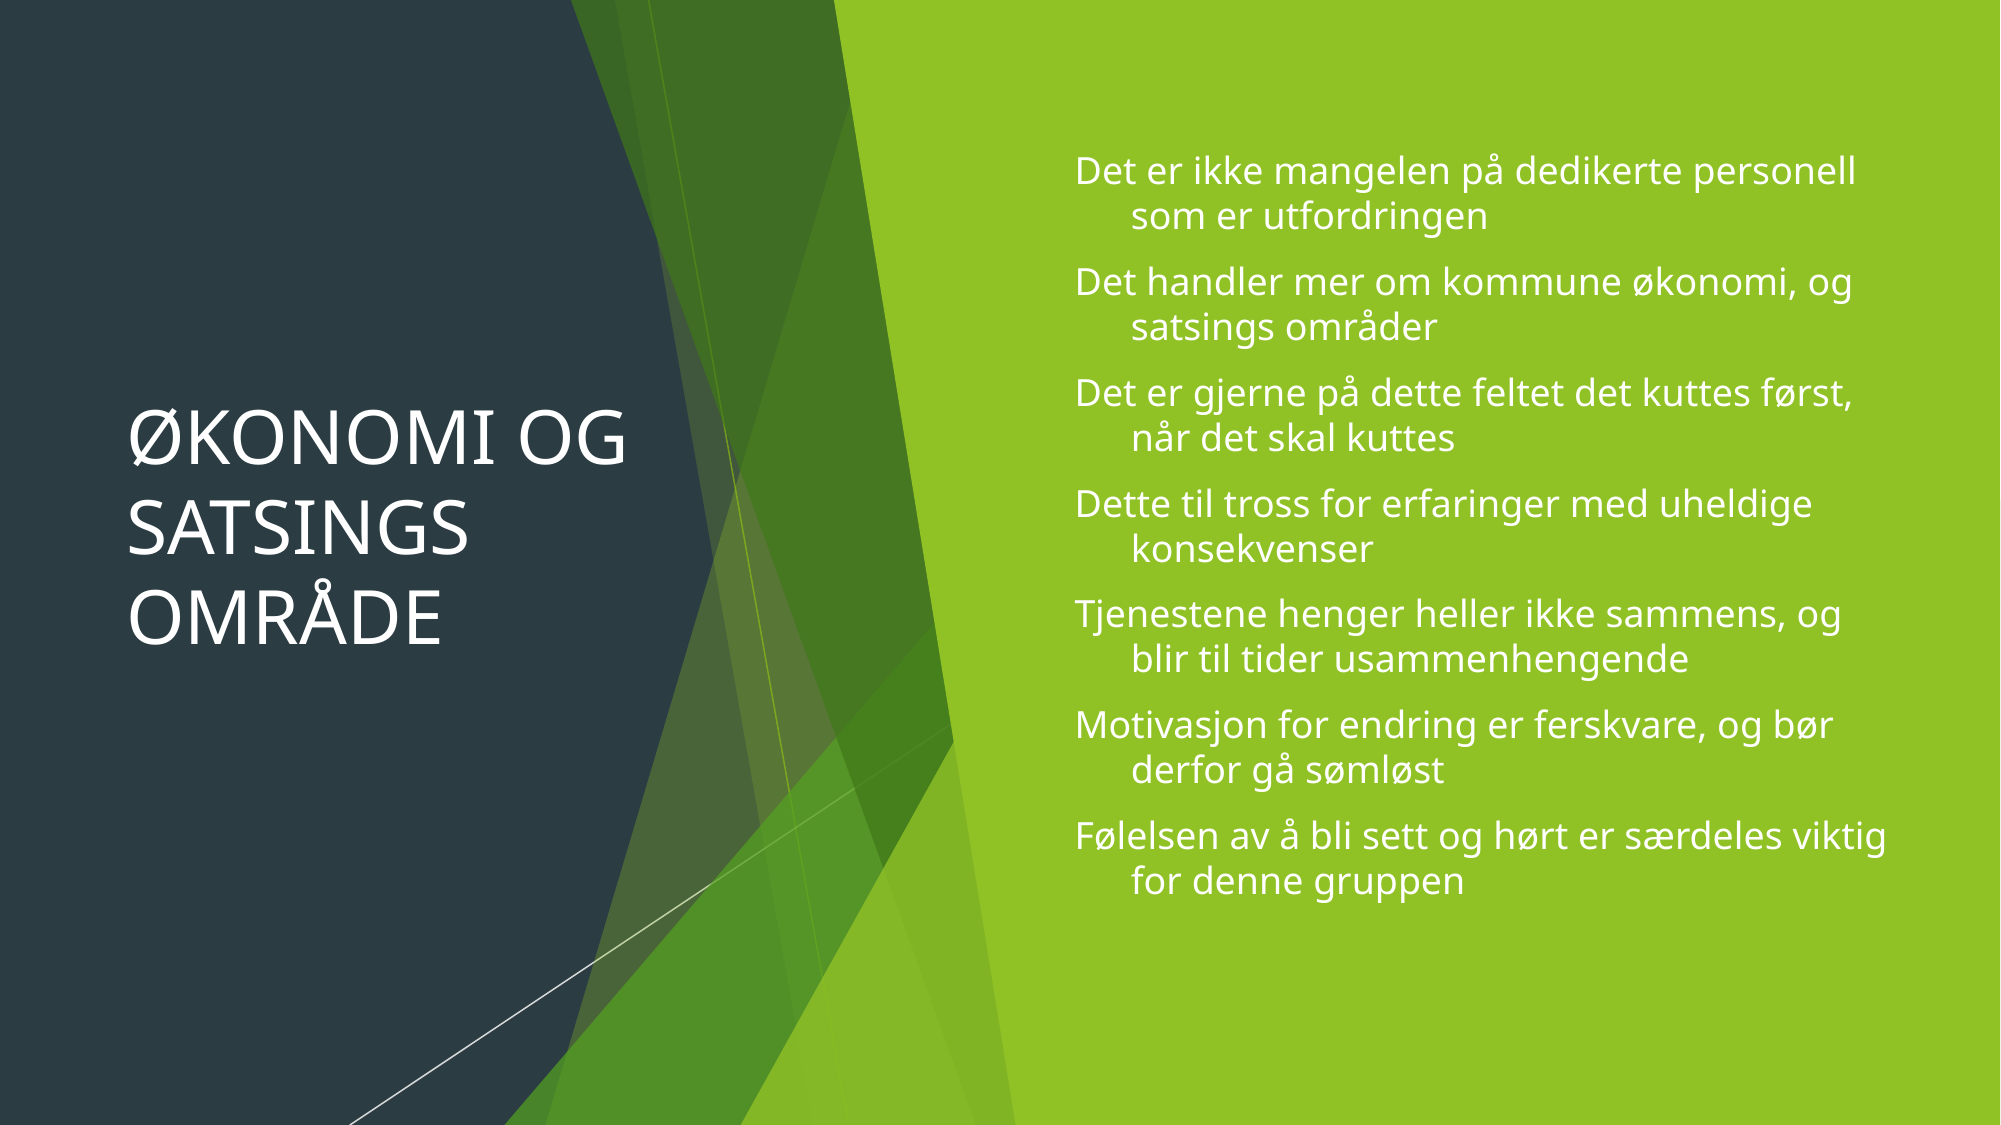

# ØKONOMI OG SATSINGS OMRÅDE
Det er ikke mangelen på dedikerte personell som er utfordringen
Det handler mer om kommune økonomi, og satsings områder
Det er gjerne på dette feltet det kuttes først, når det skal kuttes
Dette til tross for erfaringer med uheldige konsekvenser
Tjenestene henger heller ikke sammens, og blir til tider usammenhengende
Motivasjon for endring er ferskvare, og bør derfor gå sømløst
Følelsen av å bli sett og hørt er særdeles viktig for denne gruppen